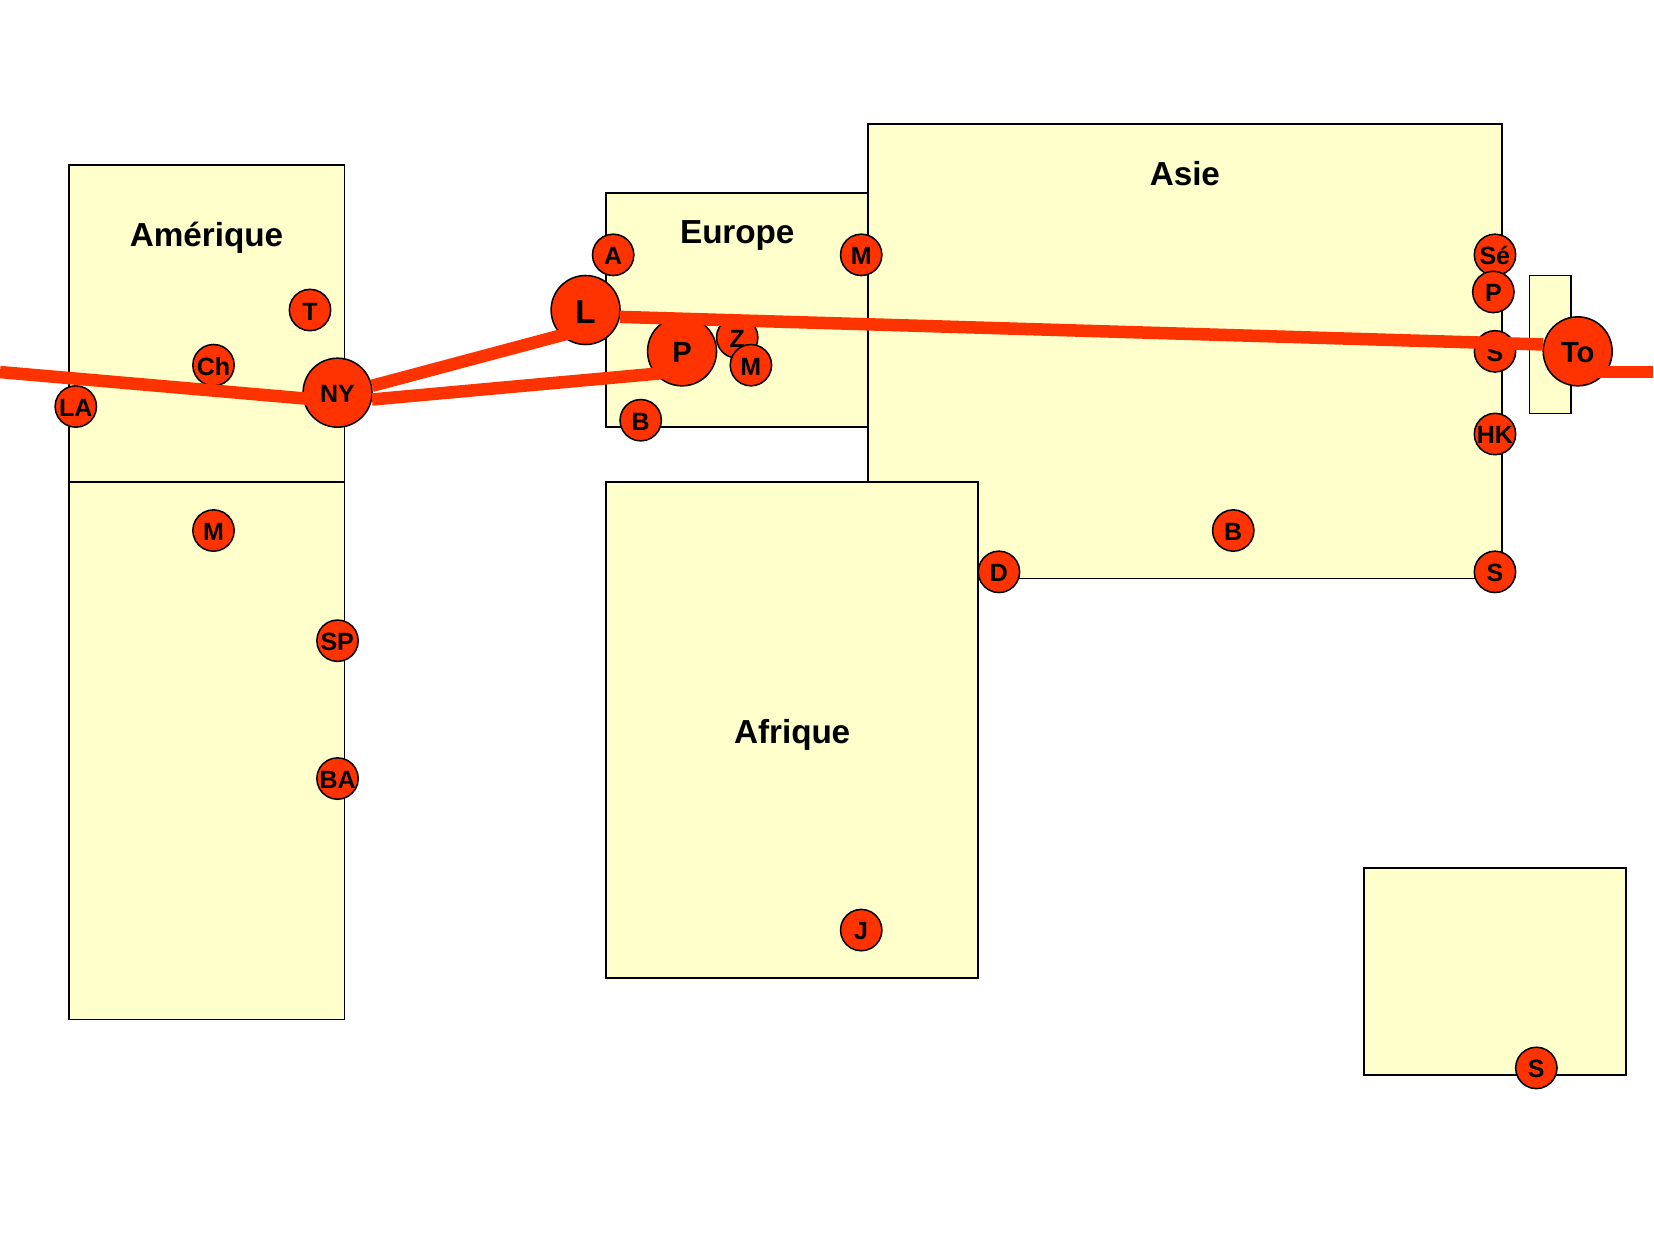

Asie
Amérique
Europe
A
M
Sé
P
L
T
P
Z
To
S
Ch
M
NY
LA
B
HK
Afrique
M
B
D
S
SP
BA
J
S